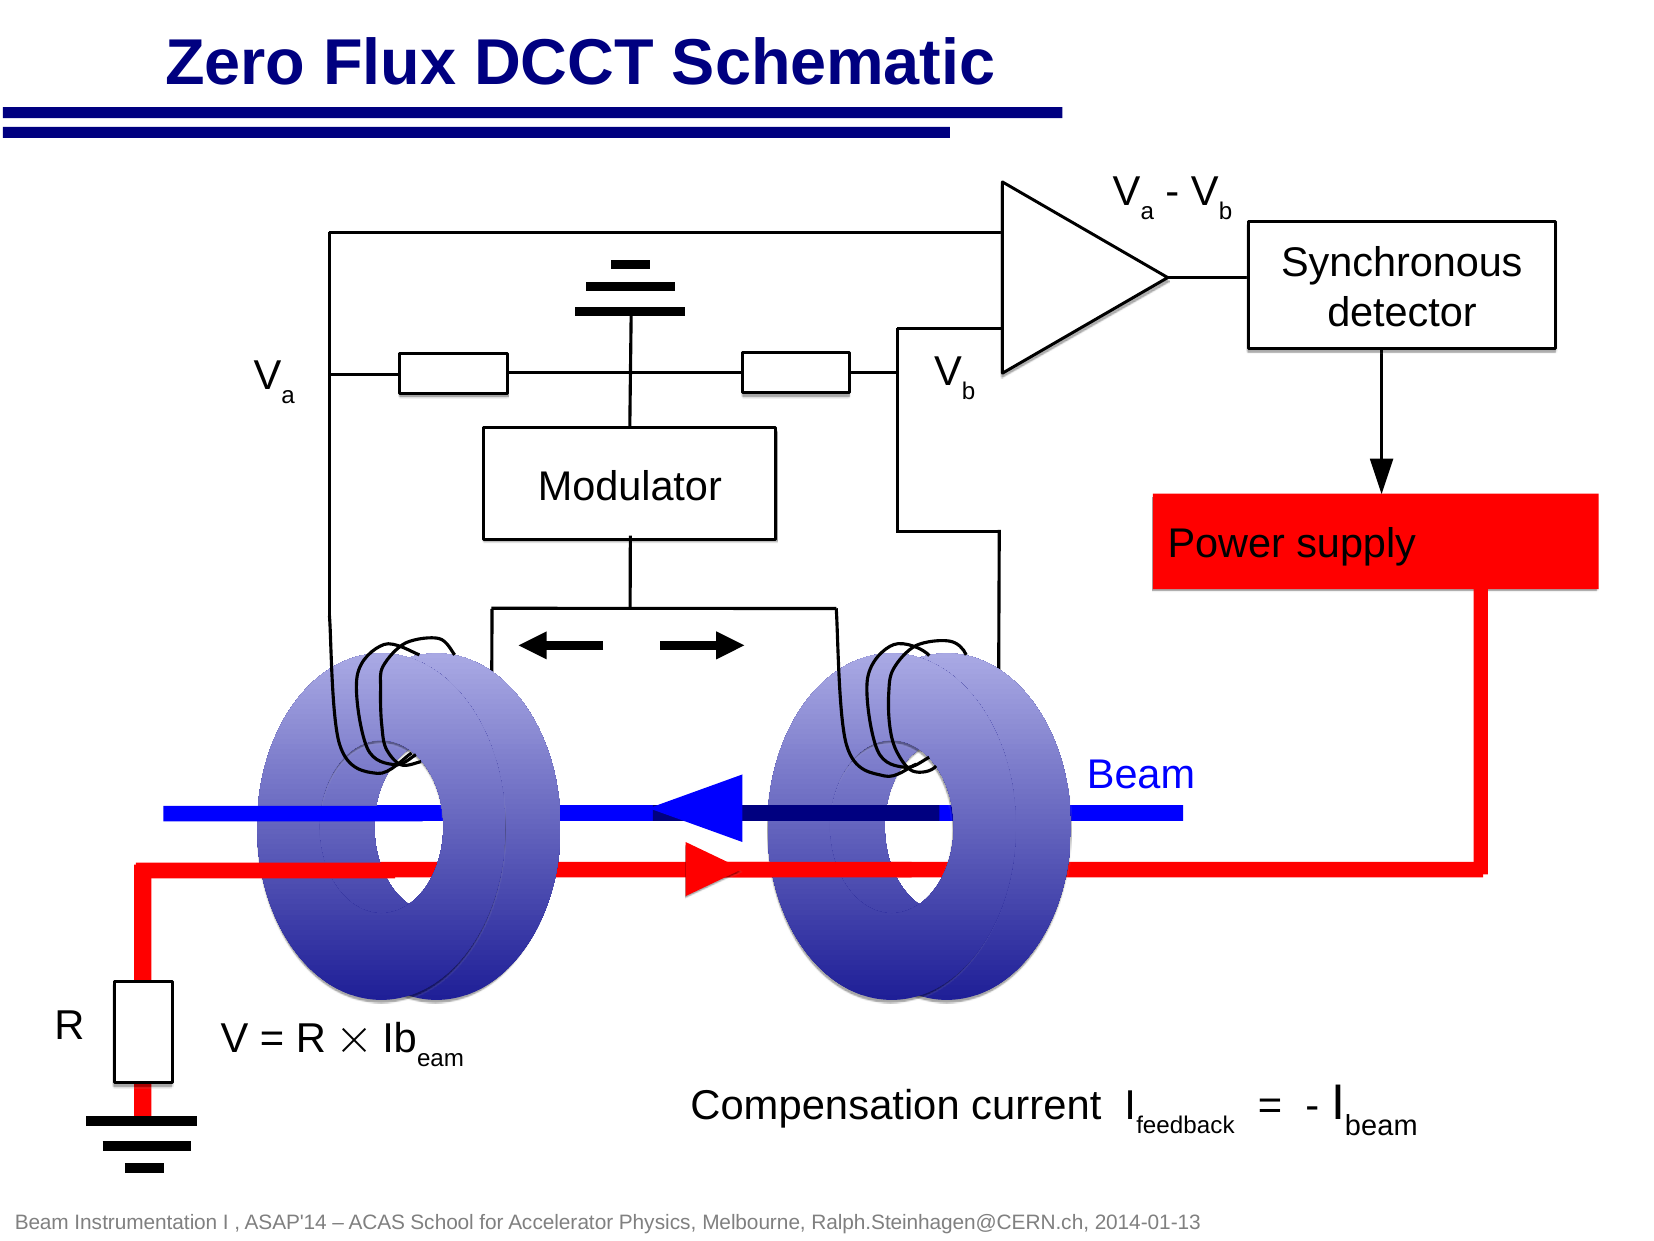

# Zero Flux DCCT Schematic
Va - Vb
Synchronous
detector
Vb
Va
Modulator
Power supply
Beam
R
V = R  Ibeam
Compensation current Ifeedback = - Ibeam